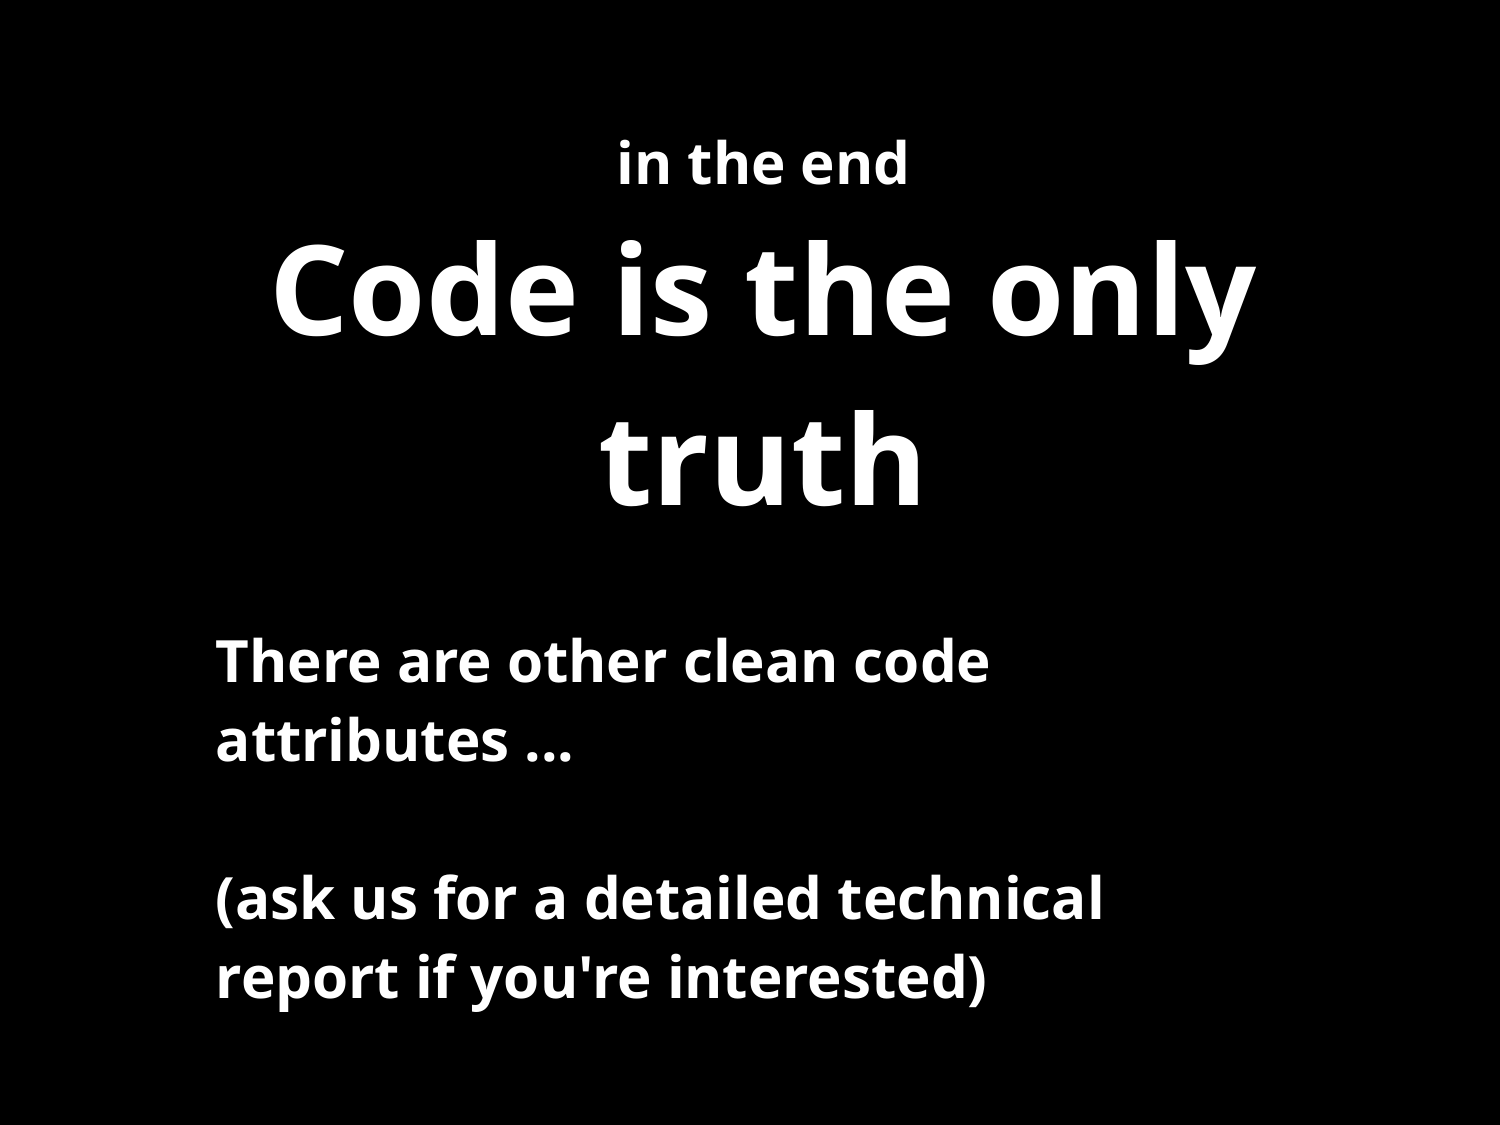

# in the end Code is the only truth
There are other clean code attributes ...
(ask us for a detailed technical report if you're interested)